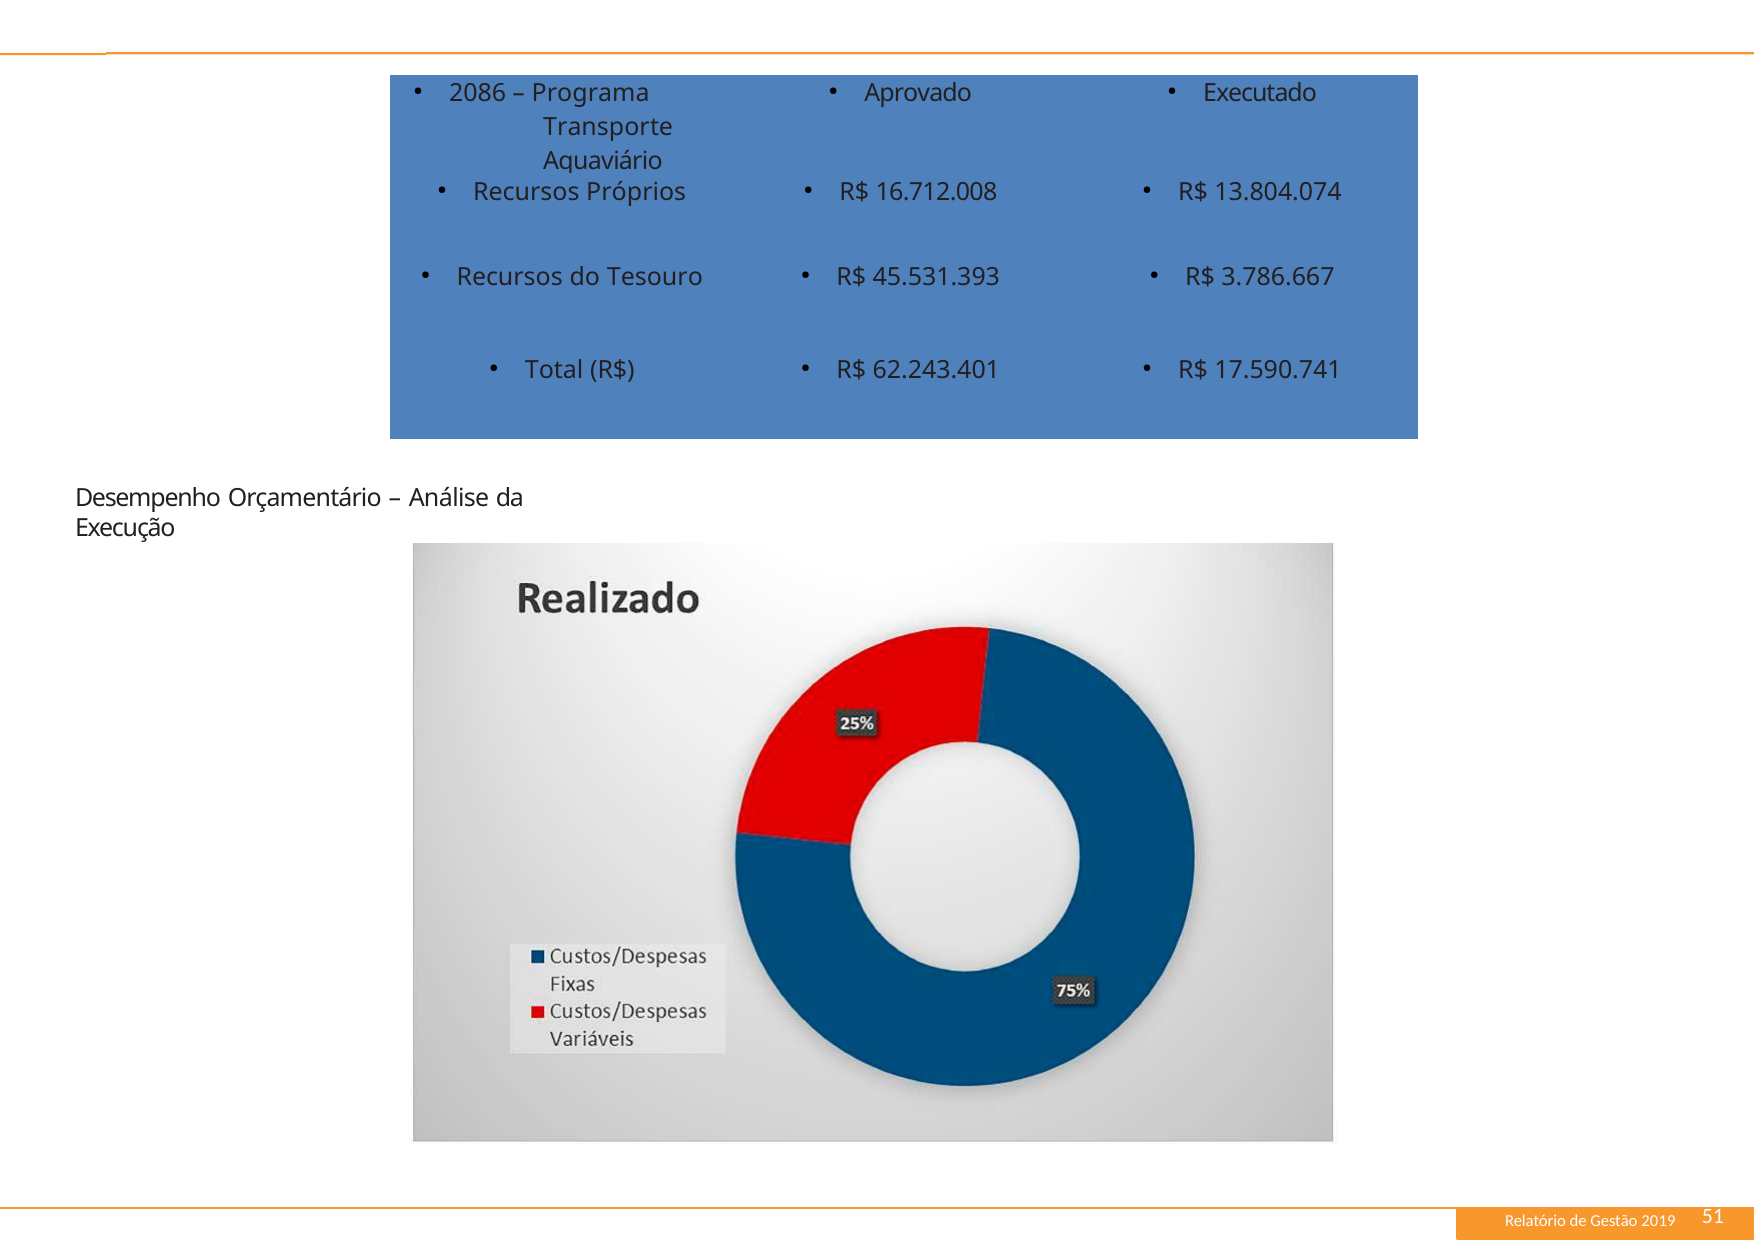

| 2086 – Programa Transporte Aquaviário | Aprovado | Executado |
| --- | --- | --- |
| Recursos Próprios | R$ 16.712.008 | R$ 13.804.074 |
| Recursos do Tesouro | R$ 45.531.393 | R$ 3.786.667 |
| Total (R$) | R$ 62.243.401 | R$ 17.590.741 |
Desempenho Orçamentário – Análise da Execução
51
Relatório de Gestão 2019